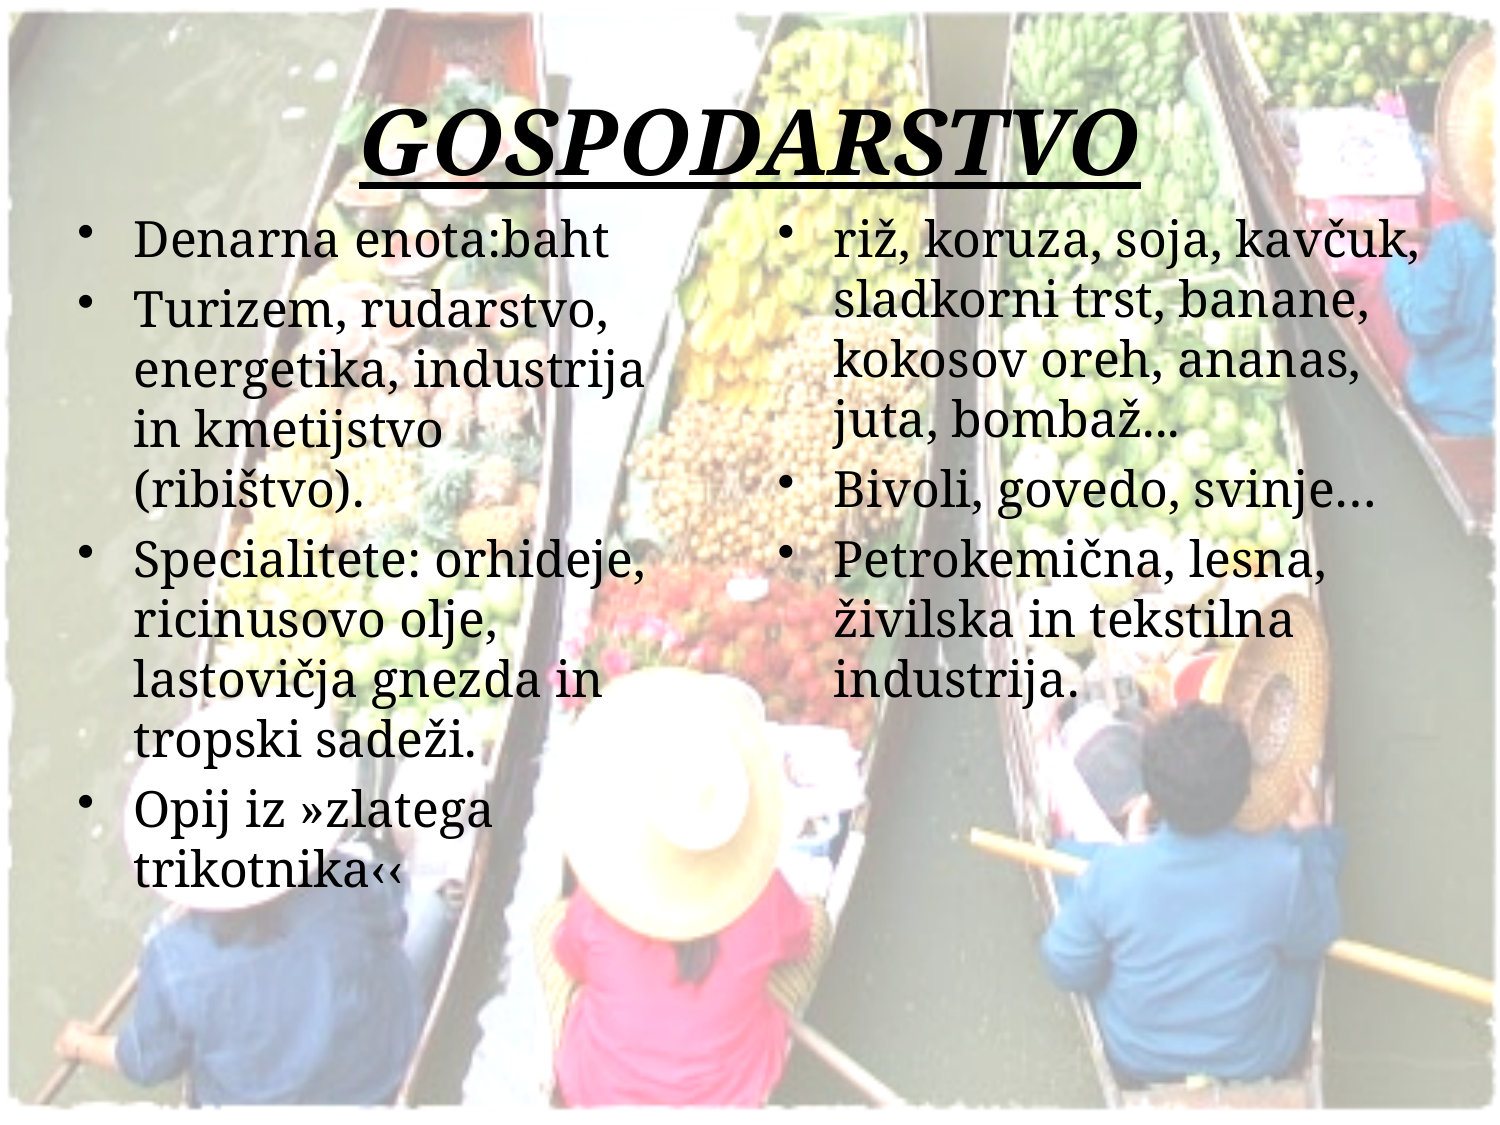

# GOSPODARSTVO
Denarna enota:baht
Turizem, rudarstvo, energetika, industrija in kmetijstvo (ribištvo).
Specialitete: orhideje, ricinusovo olje, lastovičja gnezda in tropski sadeži.
Opij iz »zlatega trikotnika‹‹
riž, koruza, soja, kavčuk, sladkorni trst, banane, kokosov oreh, ananas, juta, bombaž...
Bivoli, govedo, svinje…
Petrokemična, lesna, živilska in tekstilna industrija.